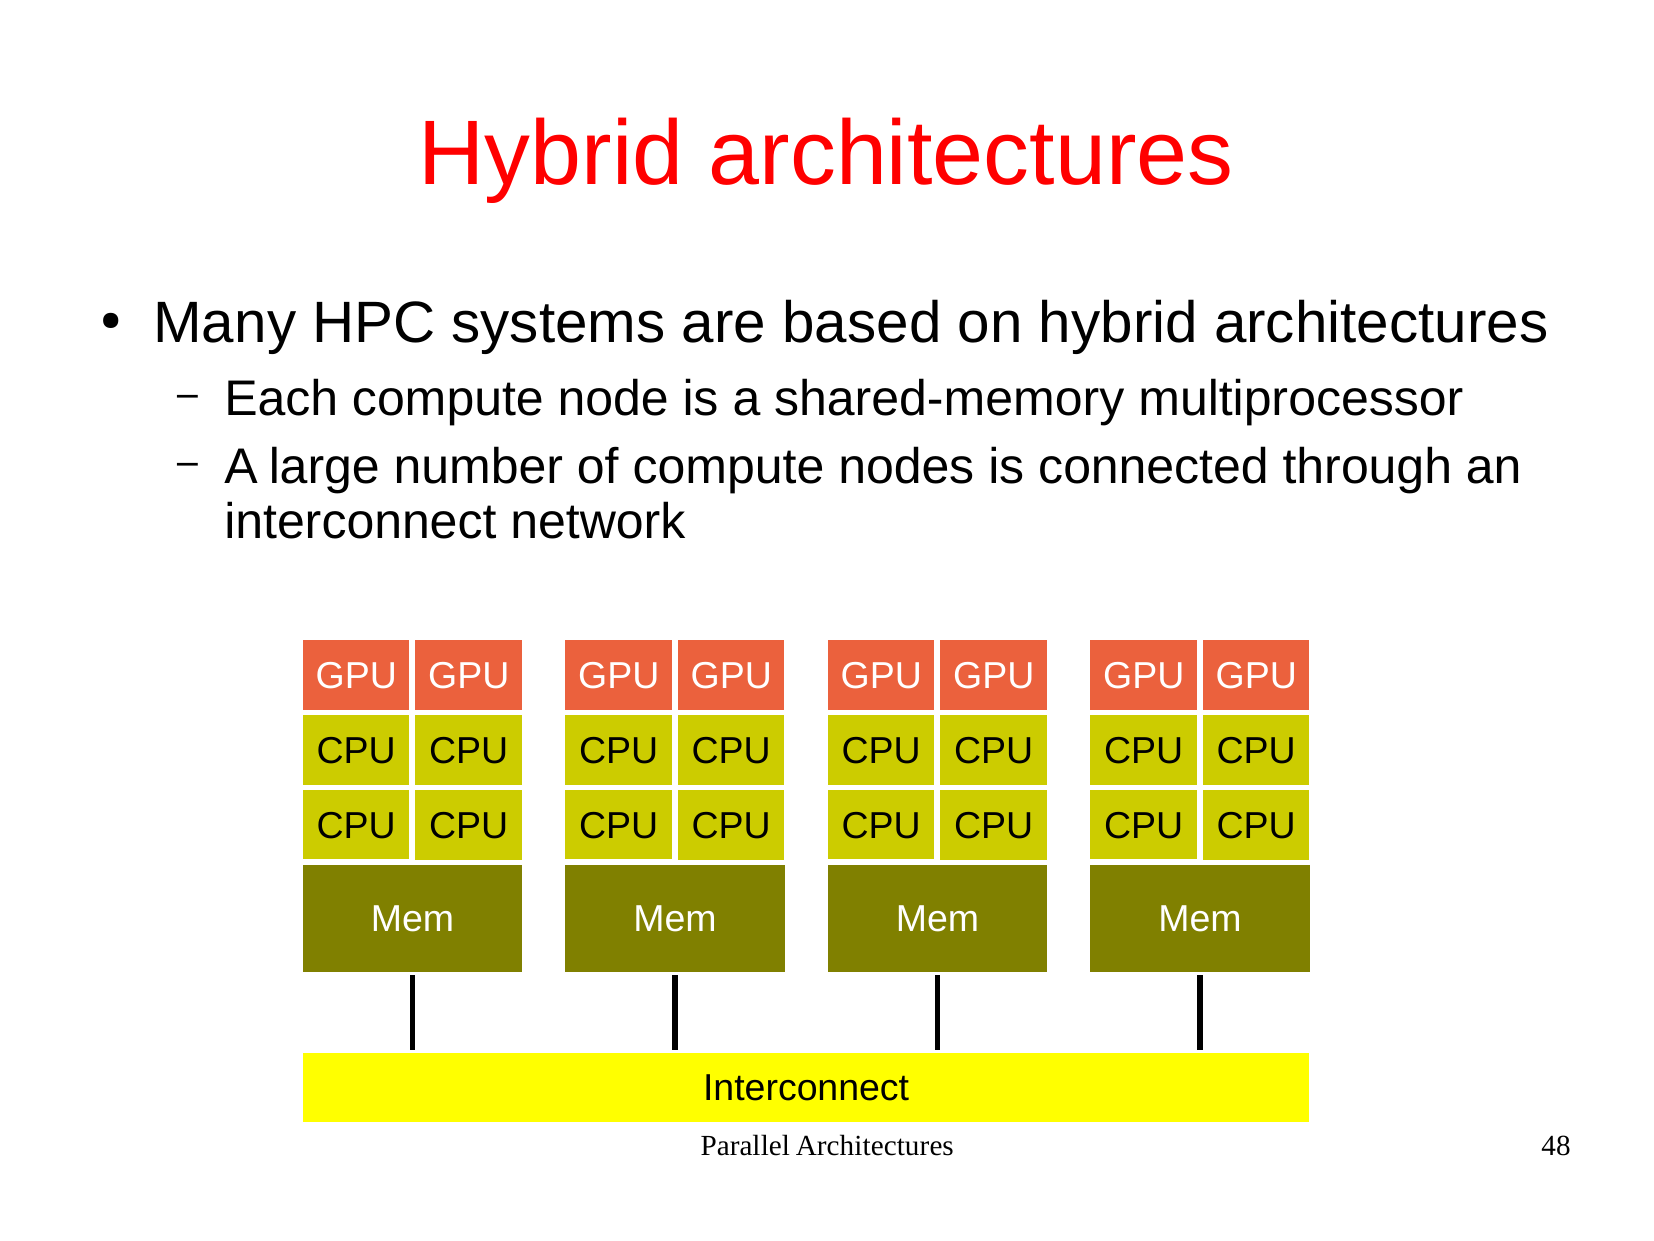

# Hybrid architectures
Many HPC systems are based on hybrid architectures
Each compute node is a shared-memory multiprocessor
A large number of compute nodes is connected through an interconnect network
GPU
GPU
GPU
GPU
GPU
GPU
GPU
GPU
CPU
CPU
CPU
CPU
CPU
CPU
CPU
CPU
CPU
CPU
CPU
CPU
CPU
CPU
CPU
CPU
Mem
Mem
Mem
Mem
Interconnect
Parallel Architectures
48